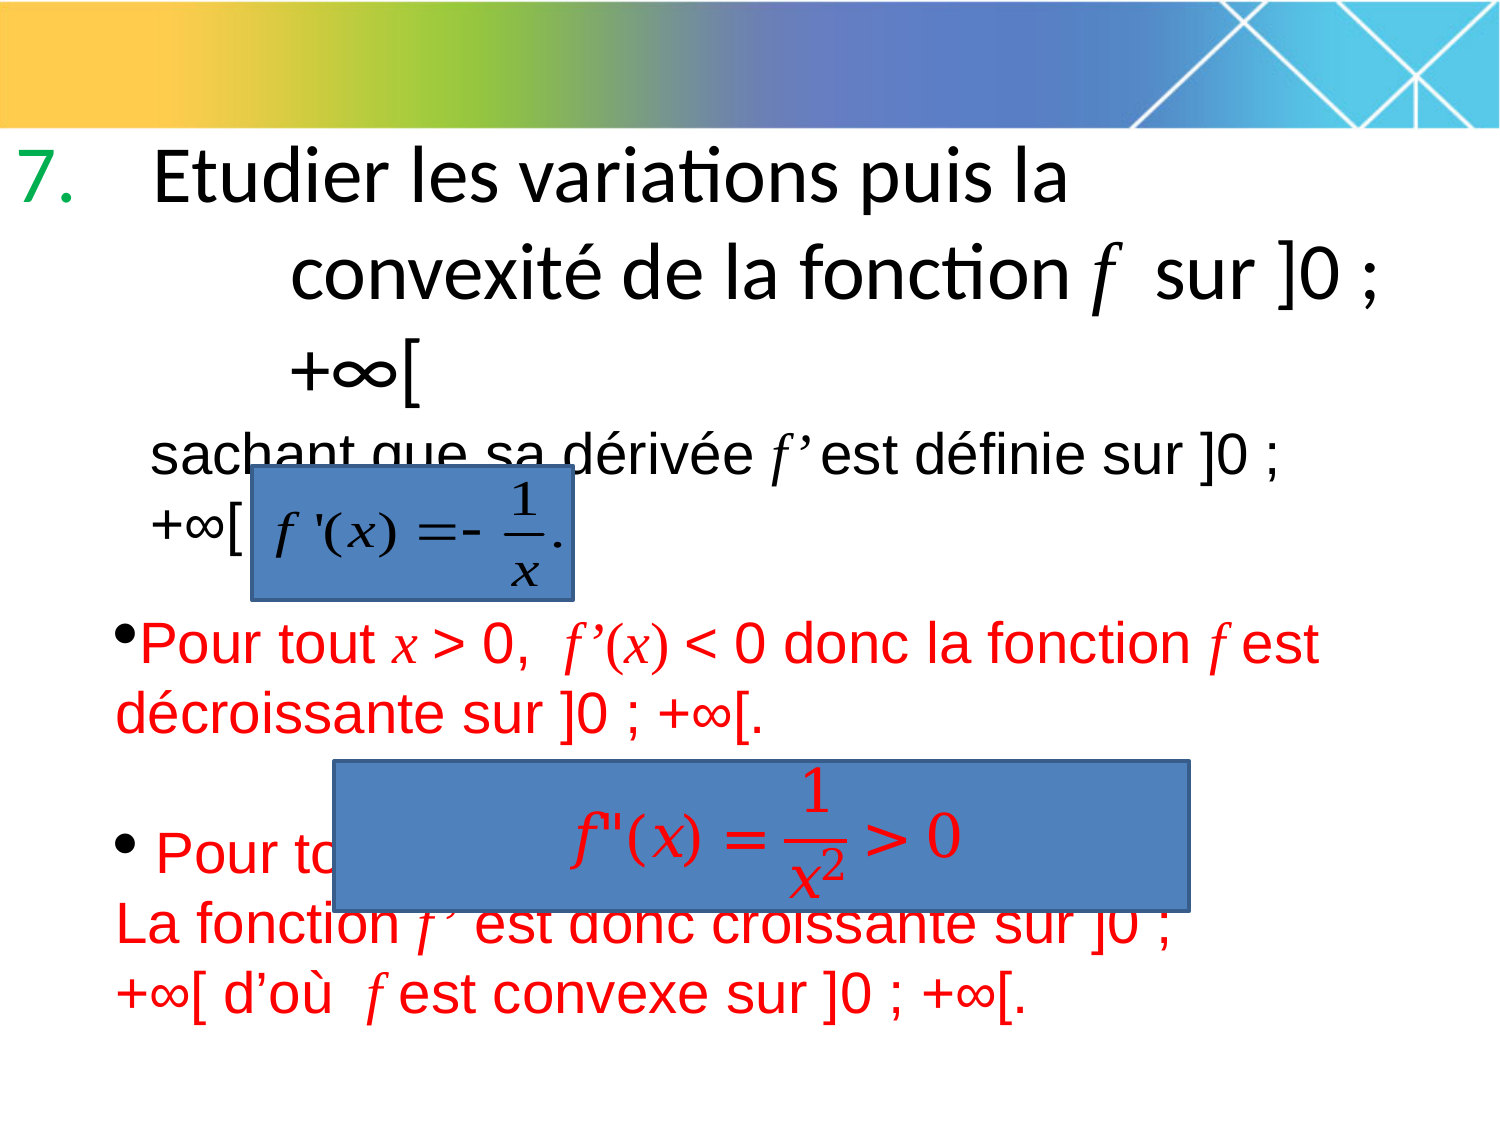

# Etudier les variations puis la convexité de la fonction f sur ]0 ; +∞[
sachant que sa dérivée f’ est définie sur ]0 ; +∞[ par
Pour tout x > 0, f’(x) < 0 donc la fonction f est décroissante sur ]0 ; +∞[.
 Pour tout x > 0,
La fonction f’ est donc croissante sur ]0 ; +∞[ d’où f est convexe sur ]0 ; +∞[.